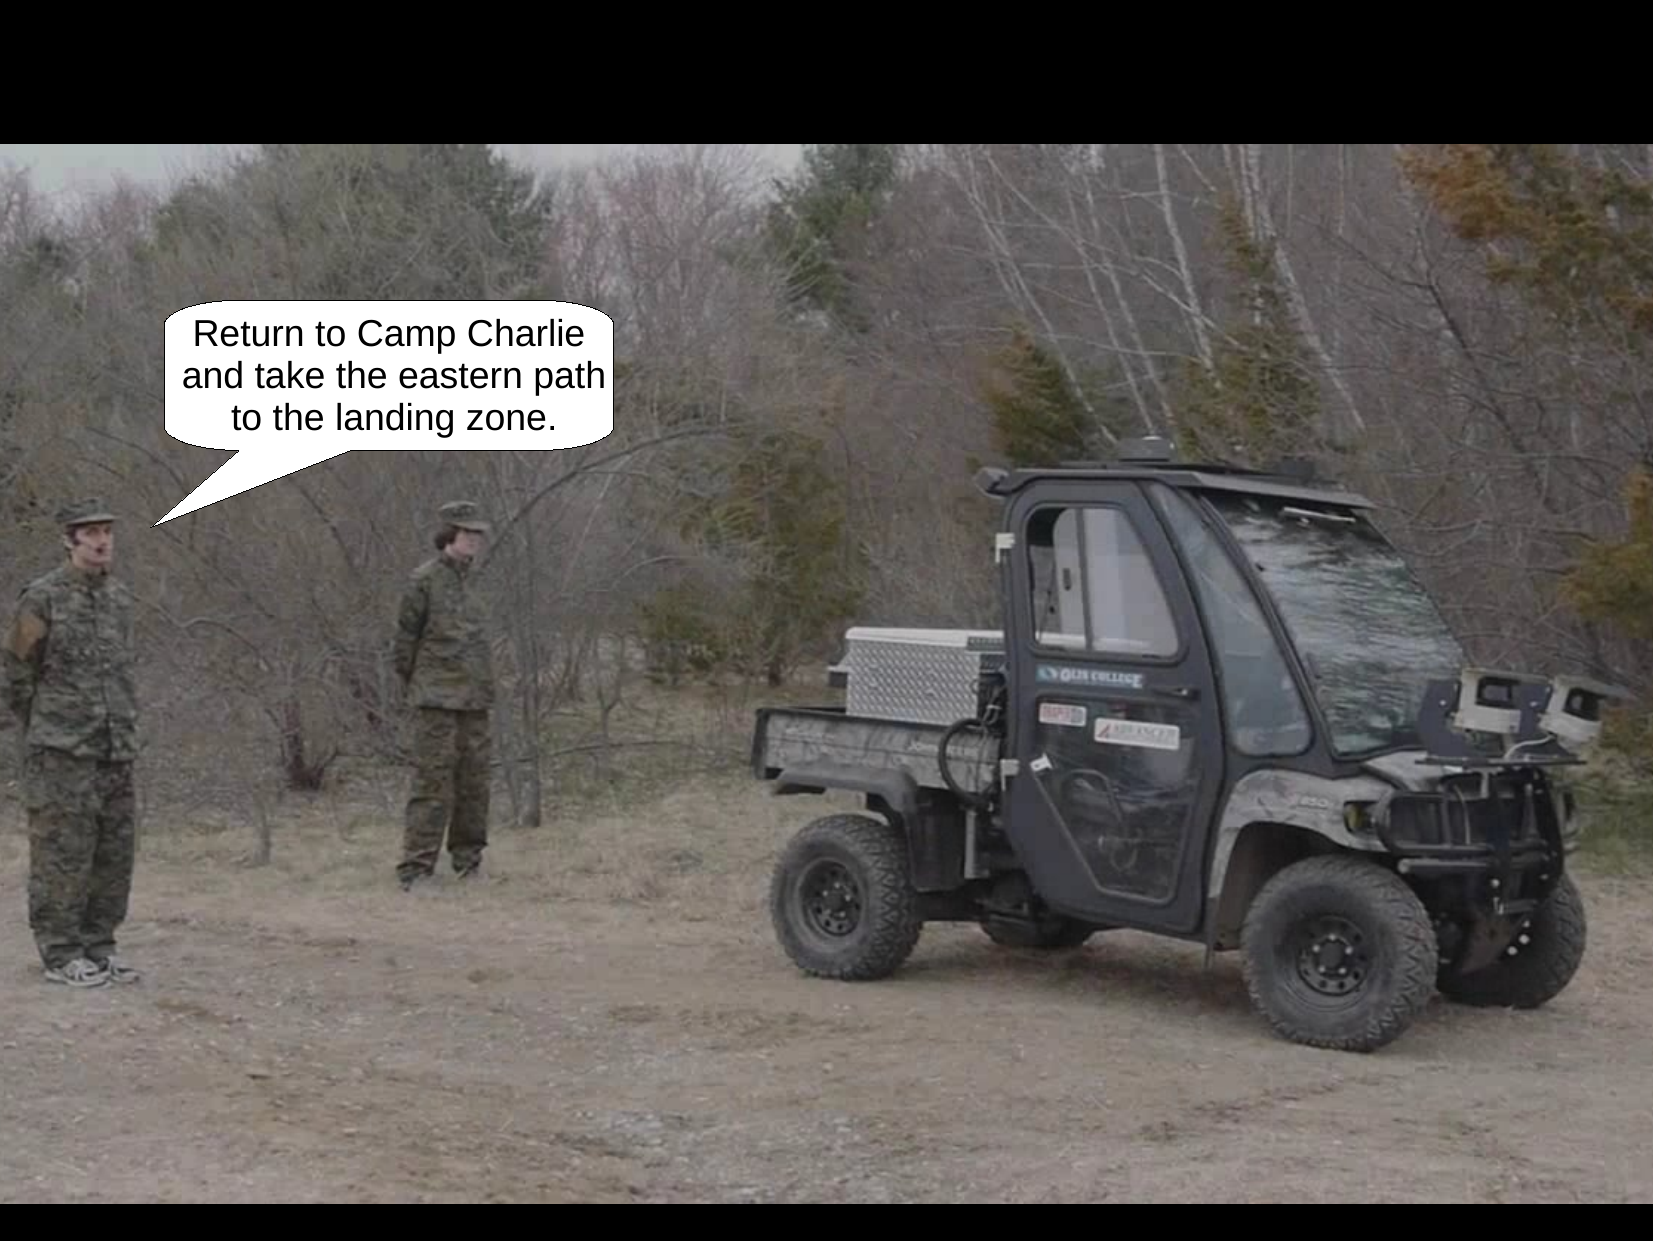

Return to Camp Charlie
 and take the eastern path
 to the landing zone.